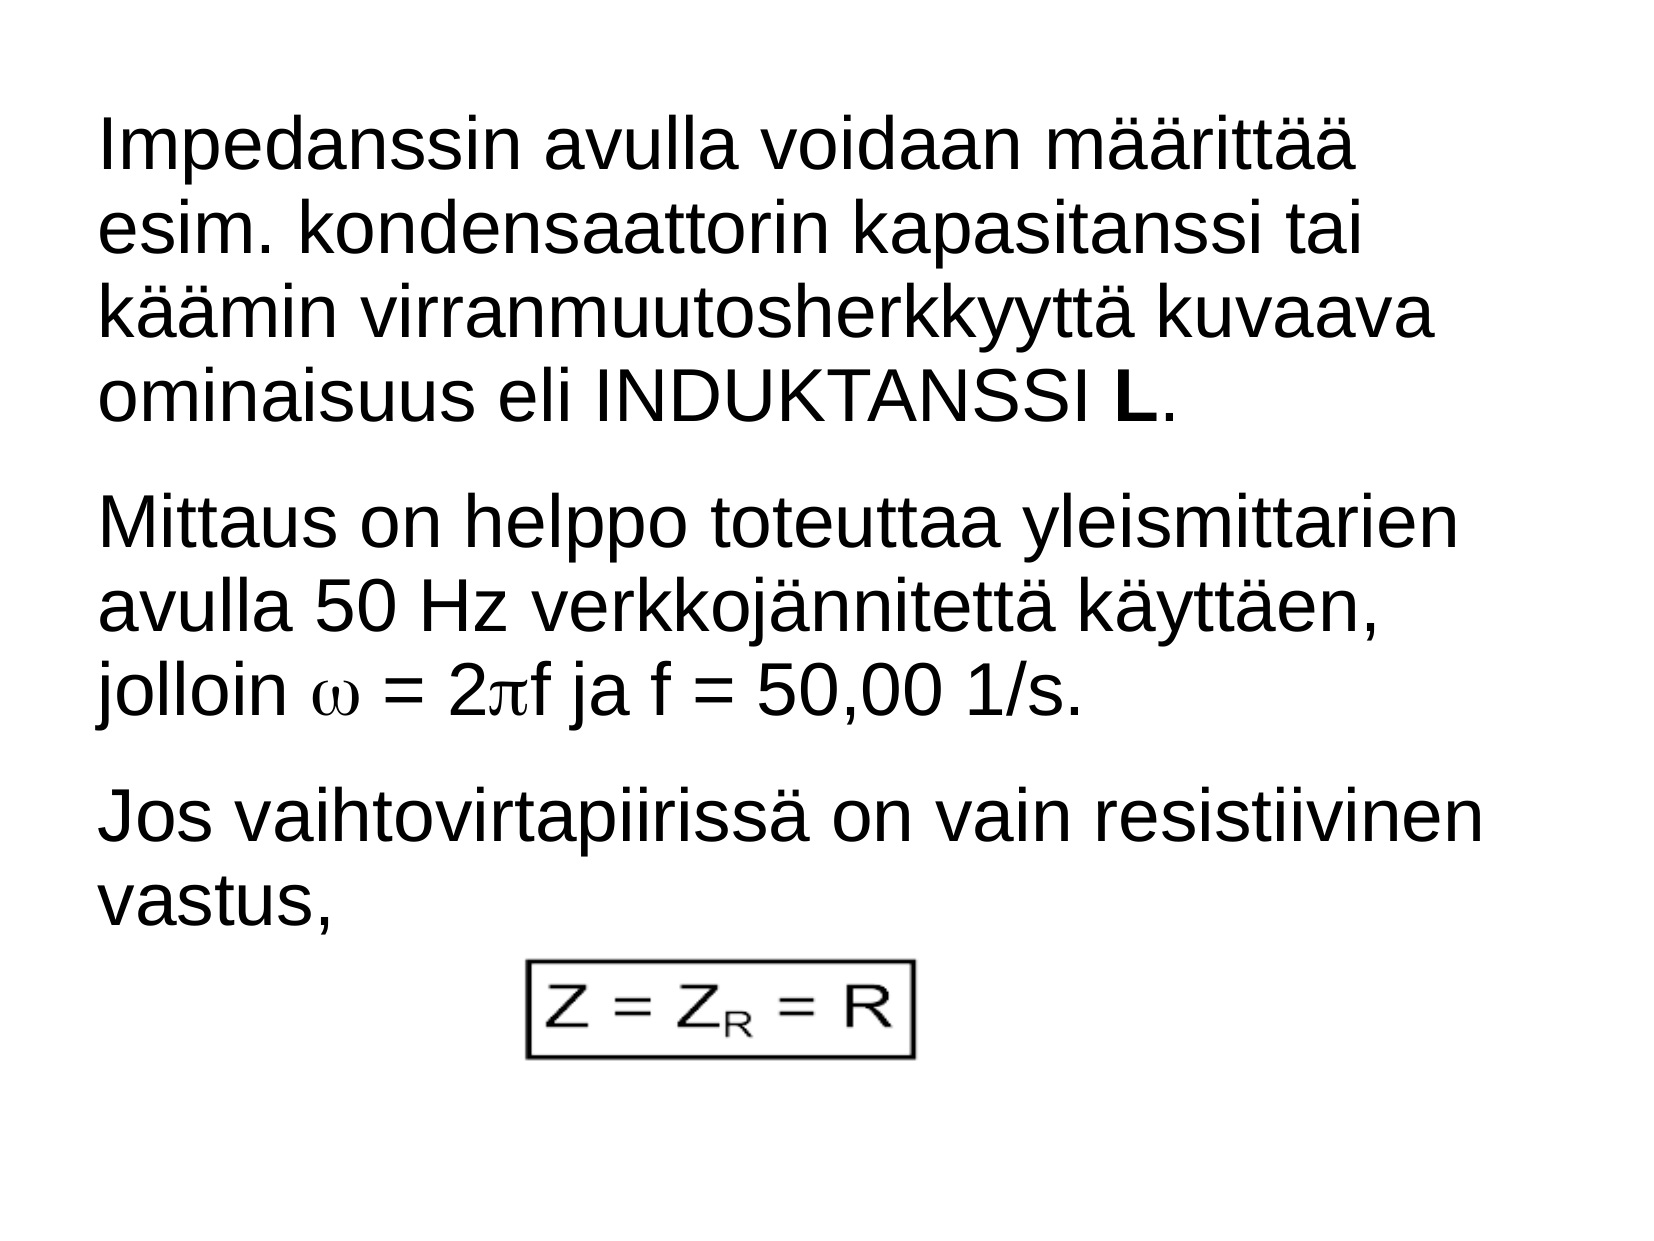

Impedanssin avulla voidaan määrittää esim. kondensaattorin kapasitanssi tai käämin virranmuutosherkkyyttä kuvaava ominaisuus eli INDUKTANSSI L.
Mittaus on helppo toteuttaa yleismittarien avulla 50 Hz verkkojännitettä käyttäen, jolloin w = 2pf ja f = 50,00 1/s.
Jos vaihtovirtapiirissä on vain resistiivinen vastus,